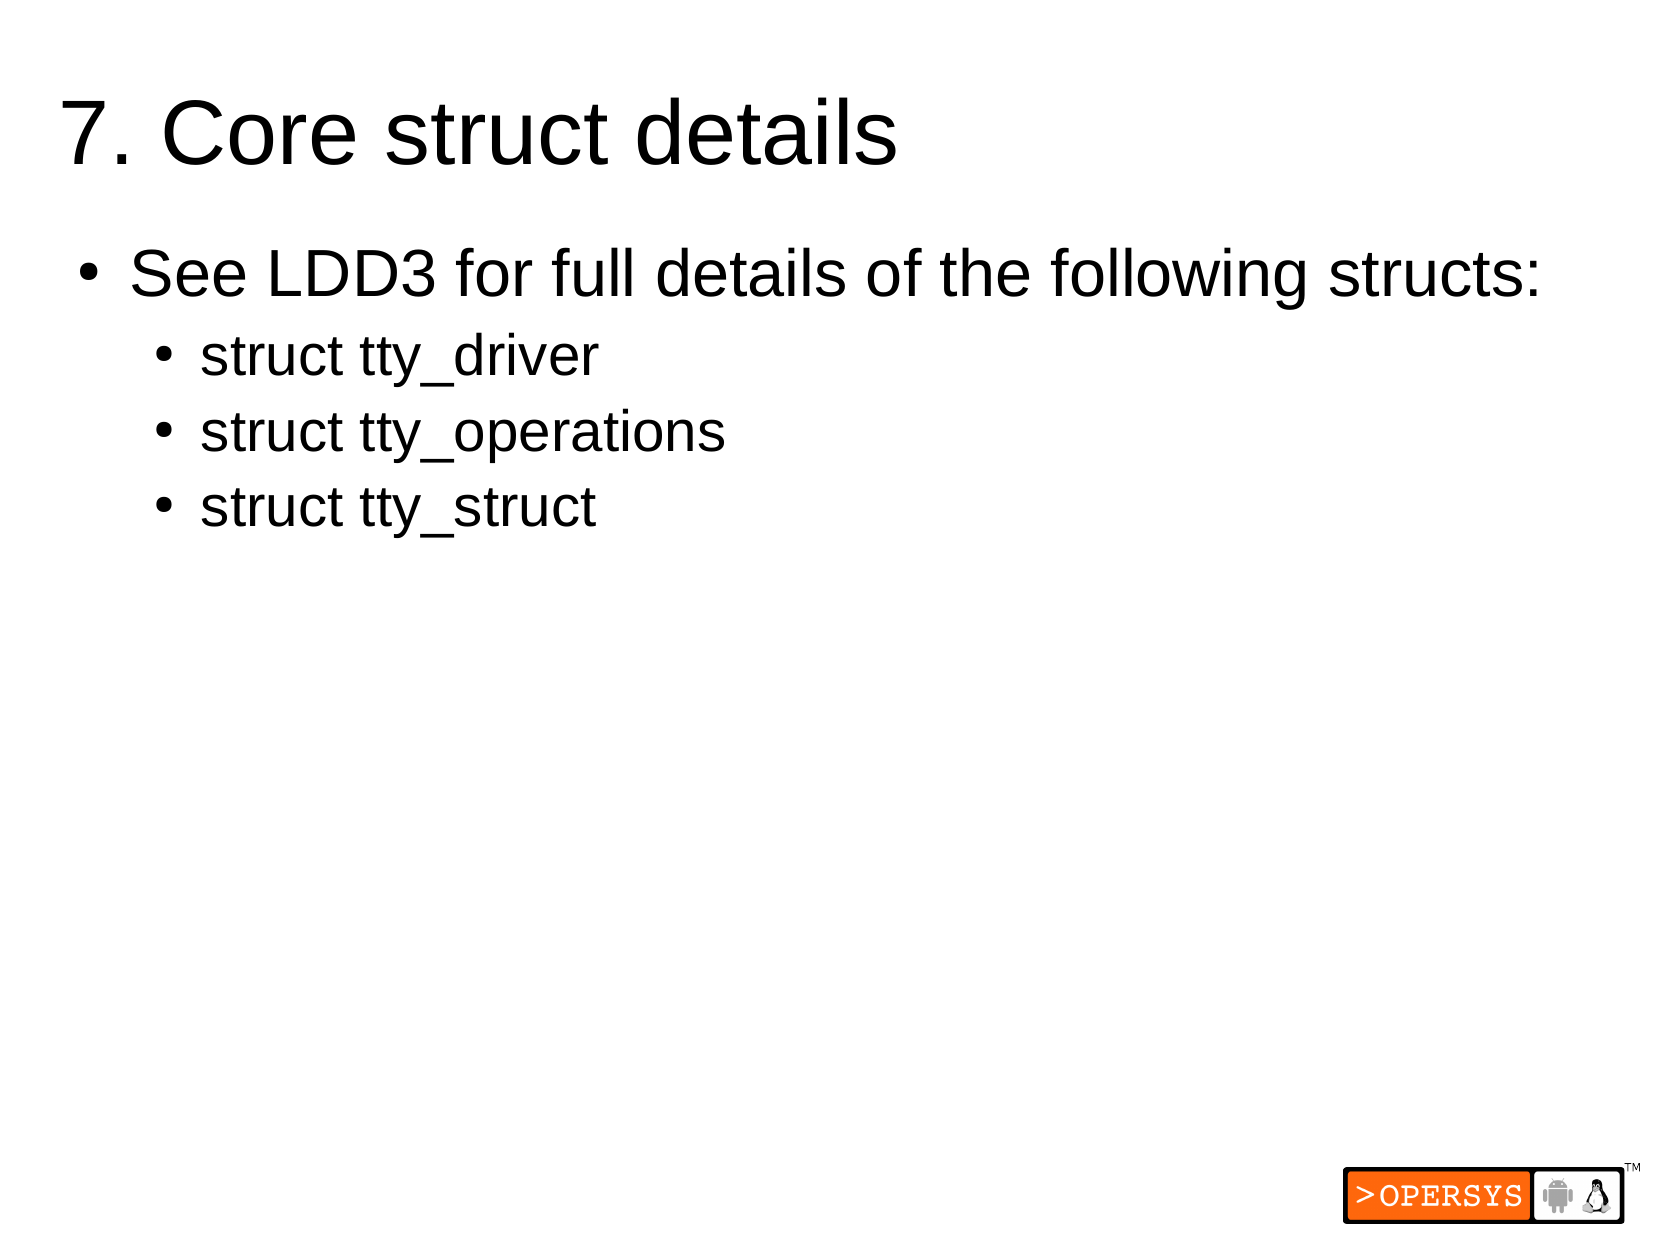

# 7. Core struct details
See LDD3 for full details of the following structs:
struct tty_driver
struct tty_operations
struct tty_struct